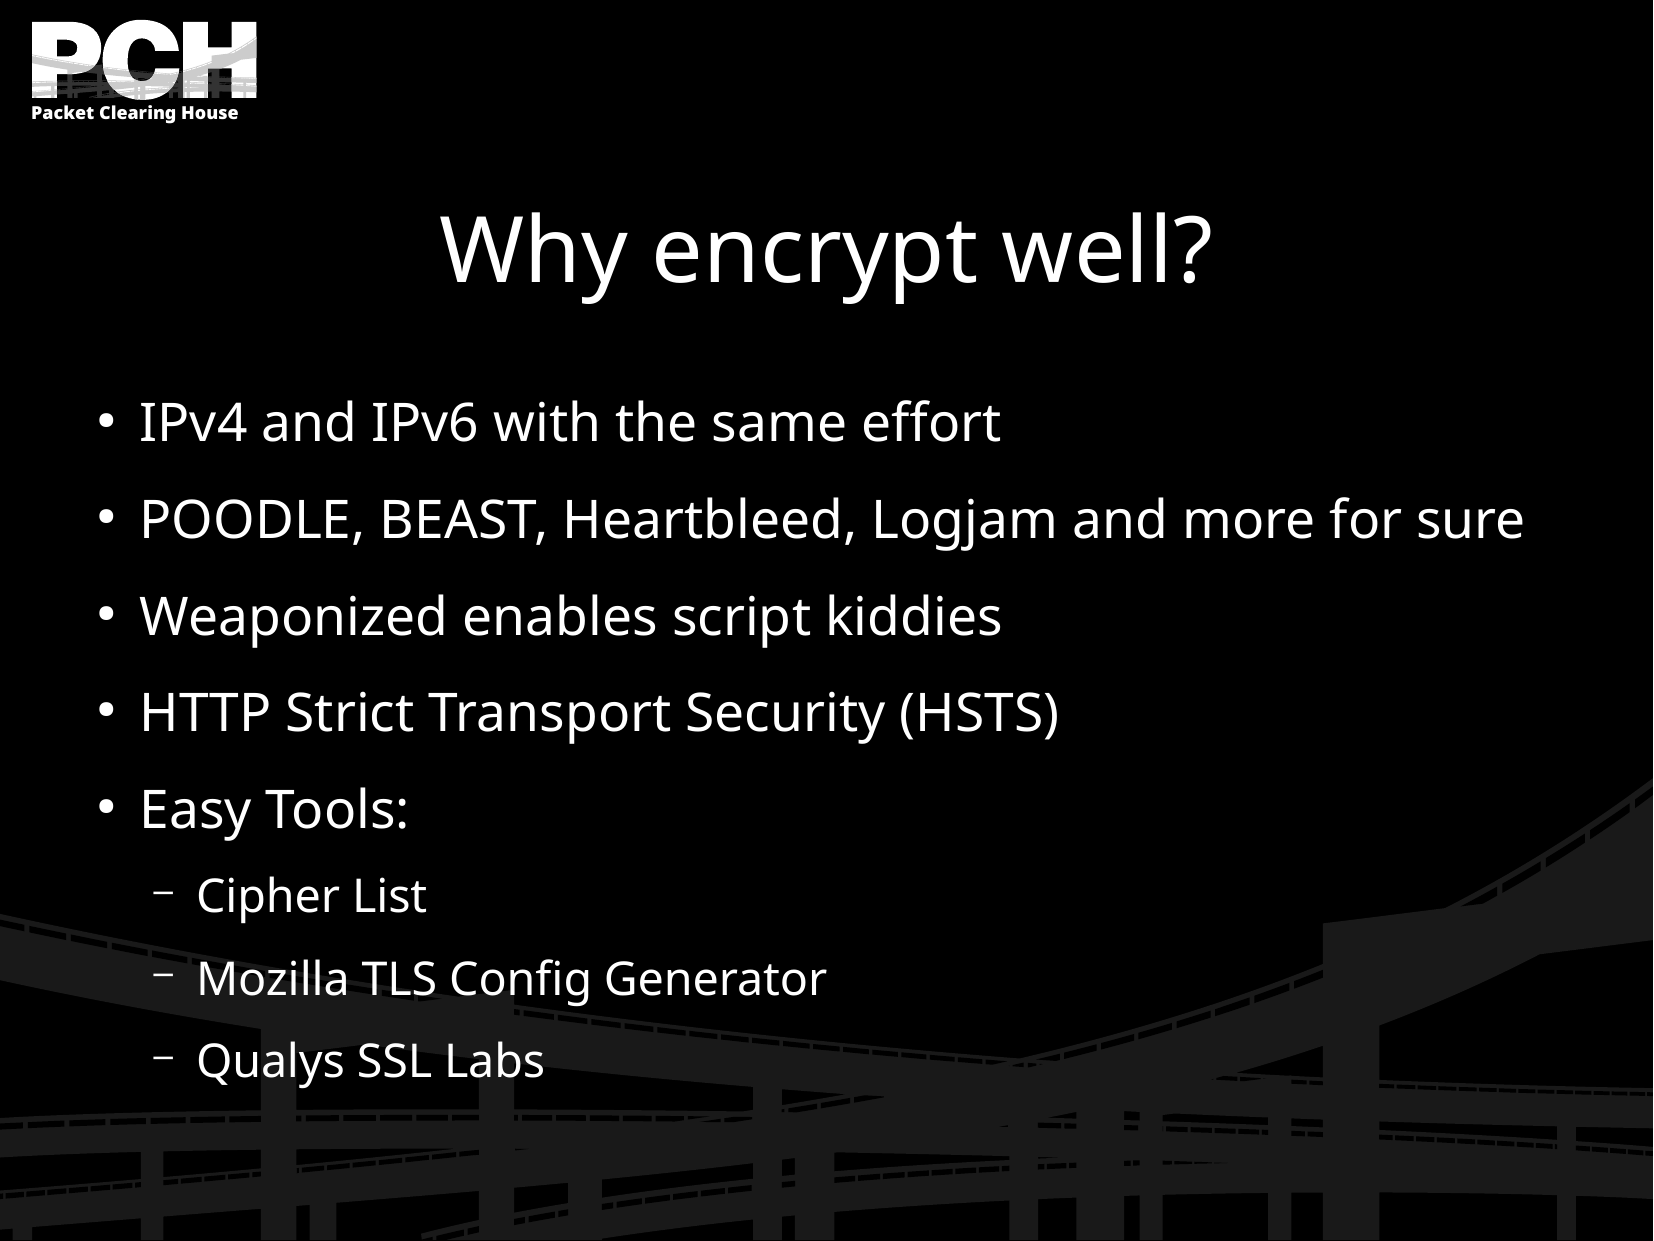

# Why encrypt well?
IPv4 and IPv6 with the same effort
POODLE, BEAST, Heartbleed, Logjam and more for sure
Weaponized enables script kiddies
HTTP Strict Transport Security (HSTS)
Easy Tools:
Cipher List
Mozilla TLS Config Generator
Qualys SSL Labs